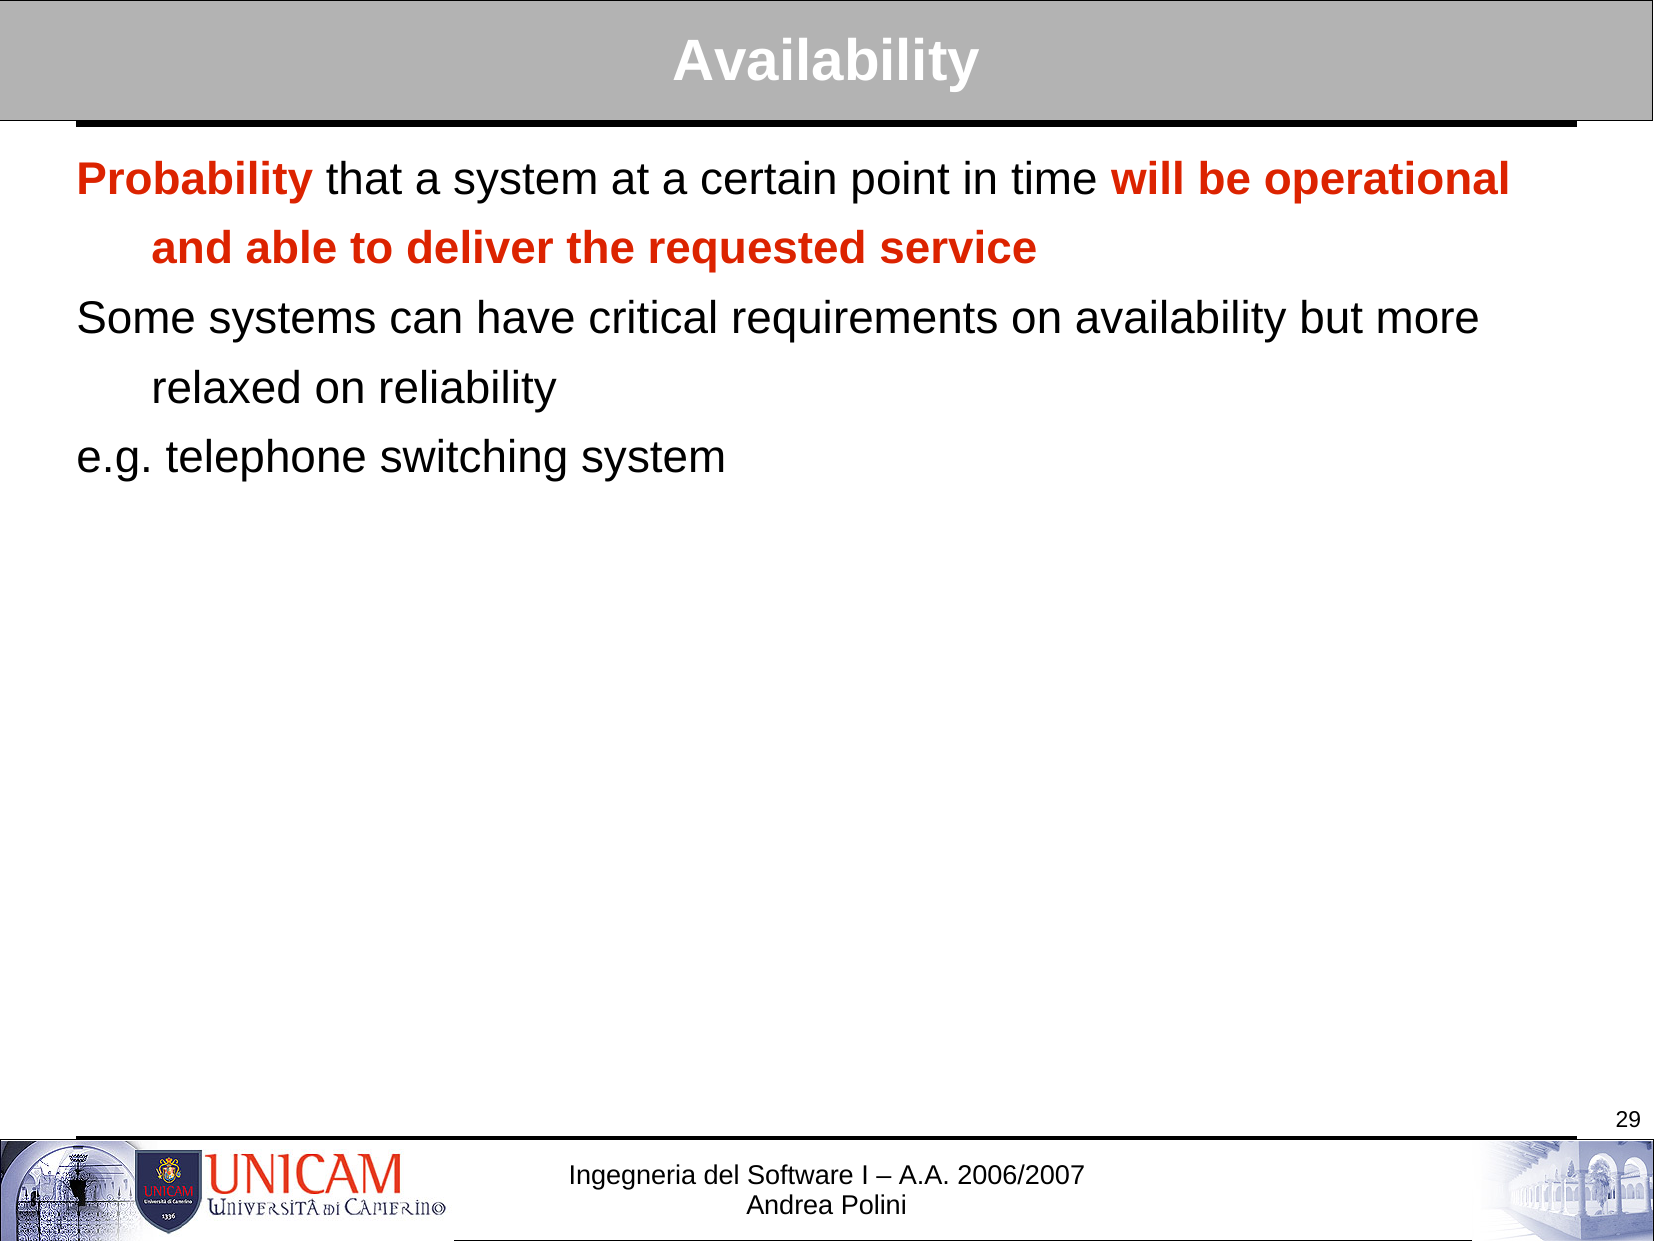

# Availability
Probability that a system at a certain point in time will be operational and able to deliver the requested service
Some systems can have critical requirements on availability but more relaxed on reliability
e.g. telephone switching system
29